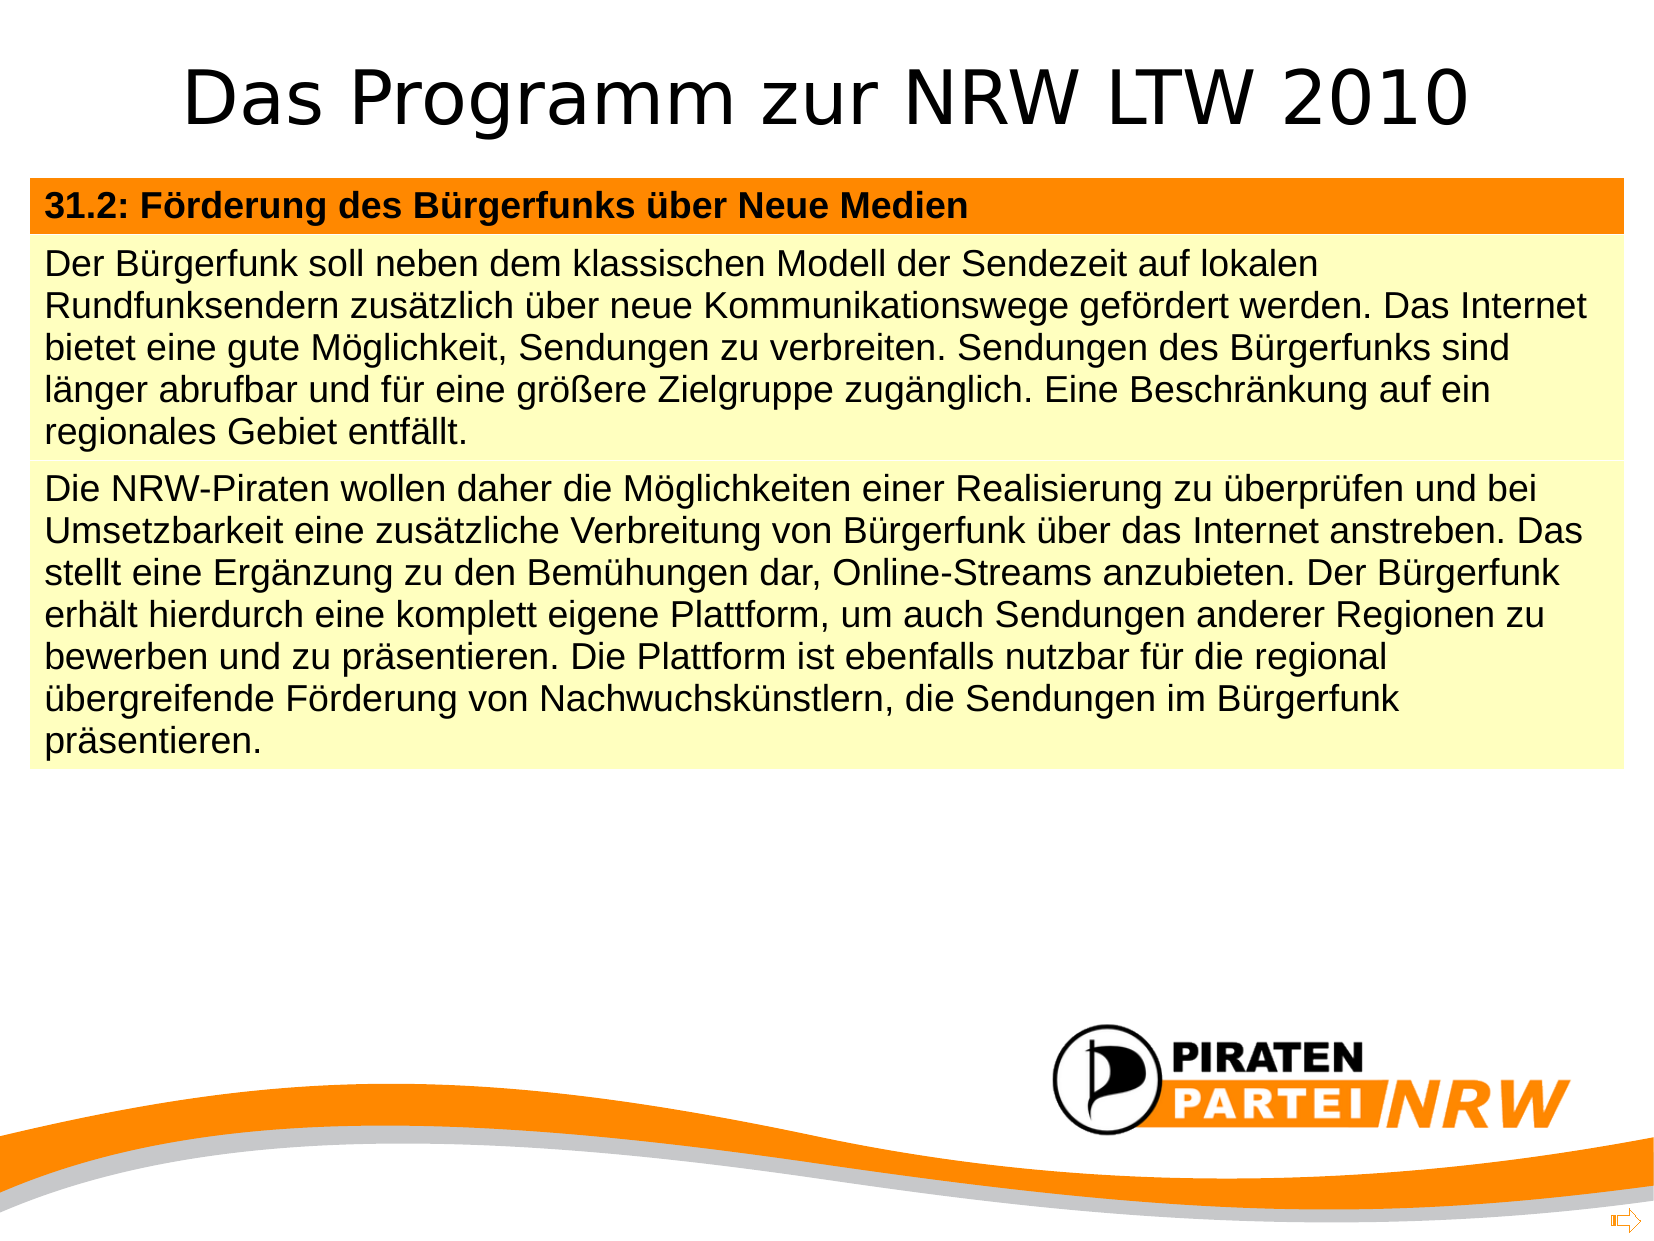

# Das Programm zur NRW LTW 2010
| 31.2: Förderung des Bürgerfunks über Neue Medien |
| --- |
| Der Bürgerfunk soll neben dem klassischen Modell der Sendezeit auf lokalen Rundfunksendern zusätzlich über neue Kommunikationswege gefördert werden. Das Internet bietet eine gute Möglichkeit, Sendungen zu verbreiten. Sendungen des Bürgerfunks sind länger abrufbar und für eine größere Zielgruppe zugänglich. Eine Beschränkung auf ein regionales Gebiet entfällt. |
| Die NRW-Piraten wollen daher die Möglichkeiten einer Realisierung zu überprüfen und bei Umsetzbarkeit eine zusätzliche Verbreitung von Bürgerfunk über das Internet anstreben. Das stellt eine Ergänzung zu den Bemühungen dar, Online-Streams anzubieten. Der Bürgerfunk erhält hierdurch eine komplett eigene Plattform, um auch Sendungen anderer Regionen zu bewerben und zu präsentieren. Die Plattform ist ebenfalls nutzbar für die regional übergreifende Förderung von Nachwuchskünstlern, die Sendungen im Bürgerfunk präsentieren. |